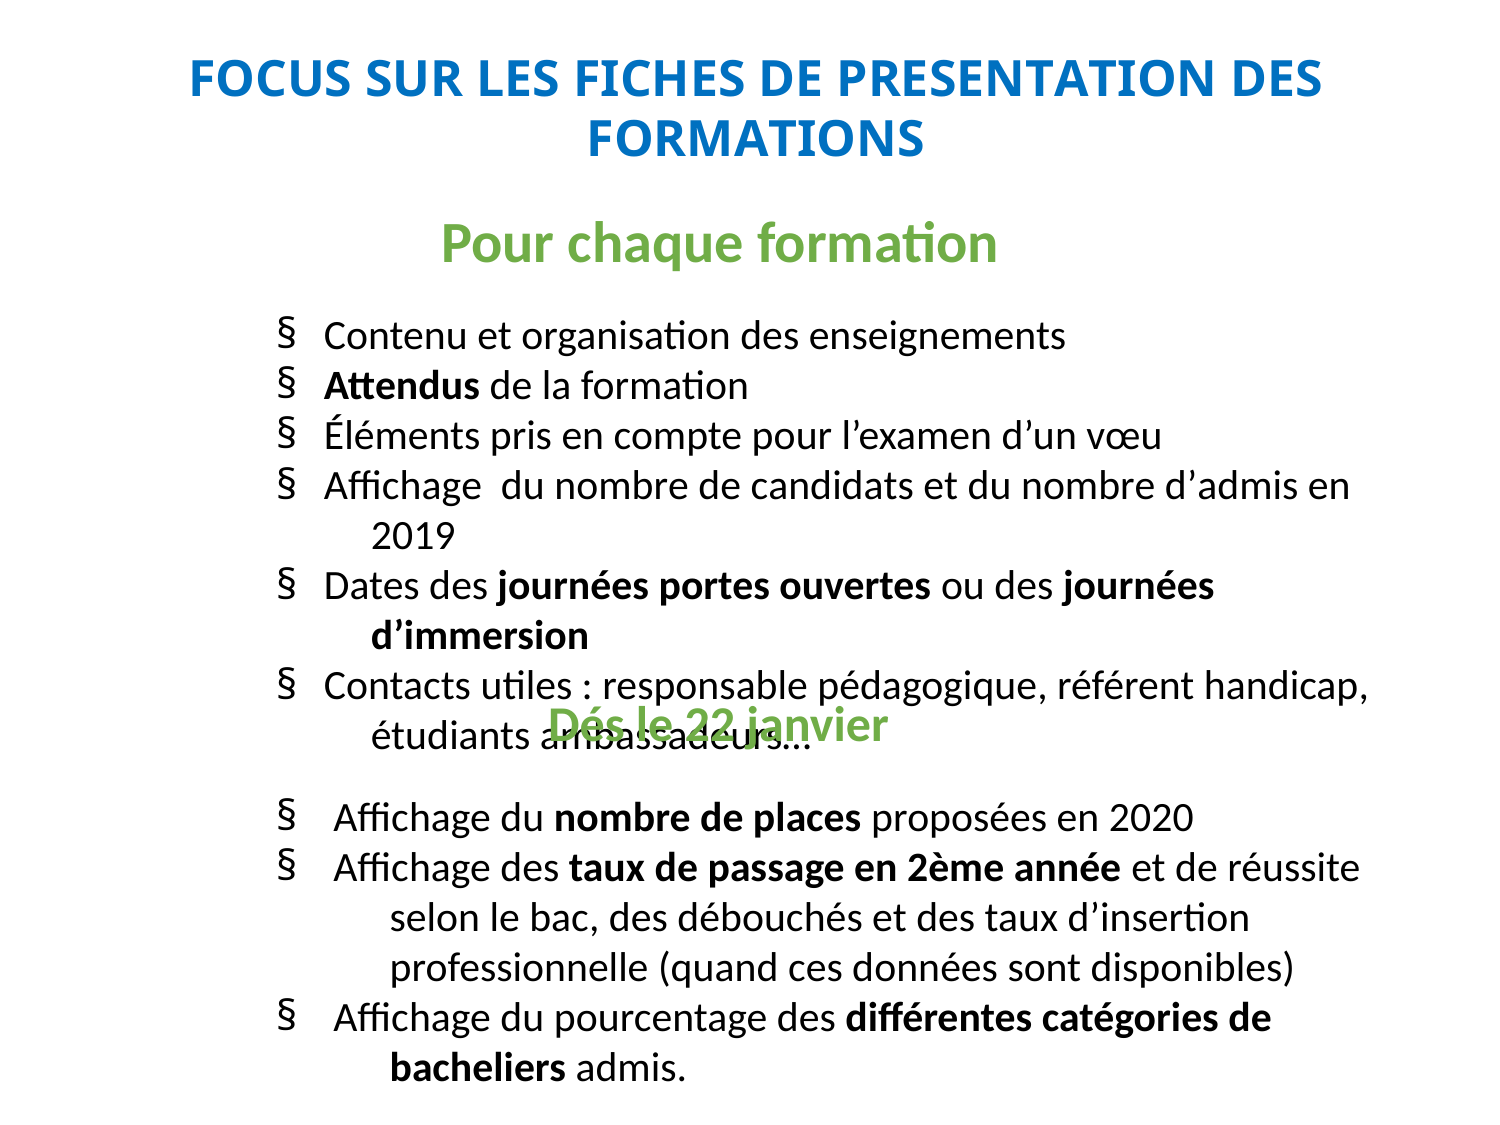

# FOCUS SUR LES FICHES DE PRESENTATION DES FORMATIONS
Pour chaque formation
Contenu et organisation des enseignements
Attendus de la formation
Éléments pris en compte pour l’examen d’un vœu
Affichage du nombre de candidats et du nombre d’admis en 2019
Dates des journées portes ouvertes ou des journées d’immersion
Contacts utiles : responsable pédagogique, référent handicap, étudiants ambassadeurs…
Dés le 22 janvier
Affichage du nombre de places proposées en 2020
Affichage des taux de passage en 2ème année et de réussite selon le bac, des débouchés et des taux d’insertion professionnelle (quand ces données sont disponibles)
Affichage du pourcentage des différentes catégories de bacheliers admis.